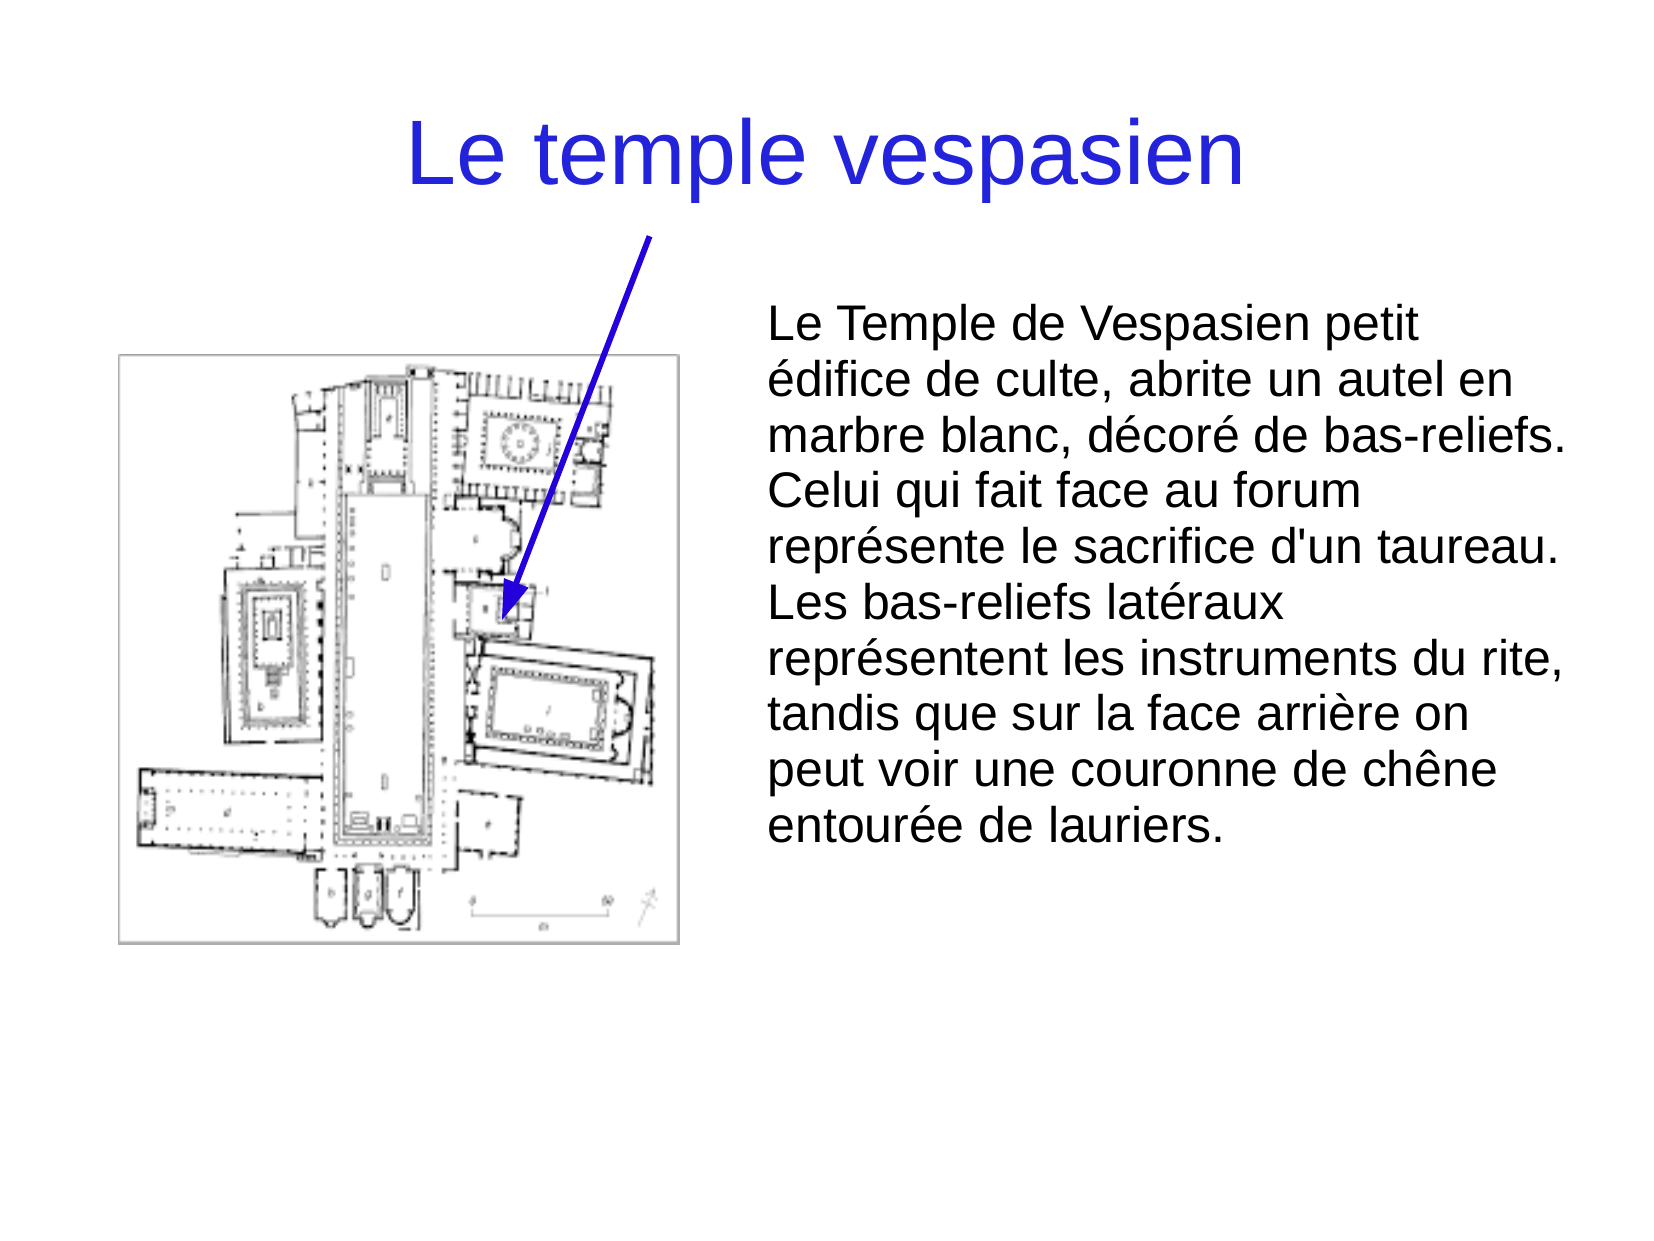

# Le temple vespasien
Le Temple de Vespasien petit édifice de culte, abrite un autel en marbre blanc, décoré de bas-reliefs. Celui qui fait face au forum représente le sacrifice d'un taureau. Les bas-reliefs latéraux représentent les instruments du rite, tandis que sur la face arrière on peut voir une couronne de chêne entourée de lauriers.